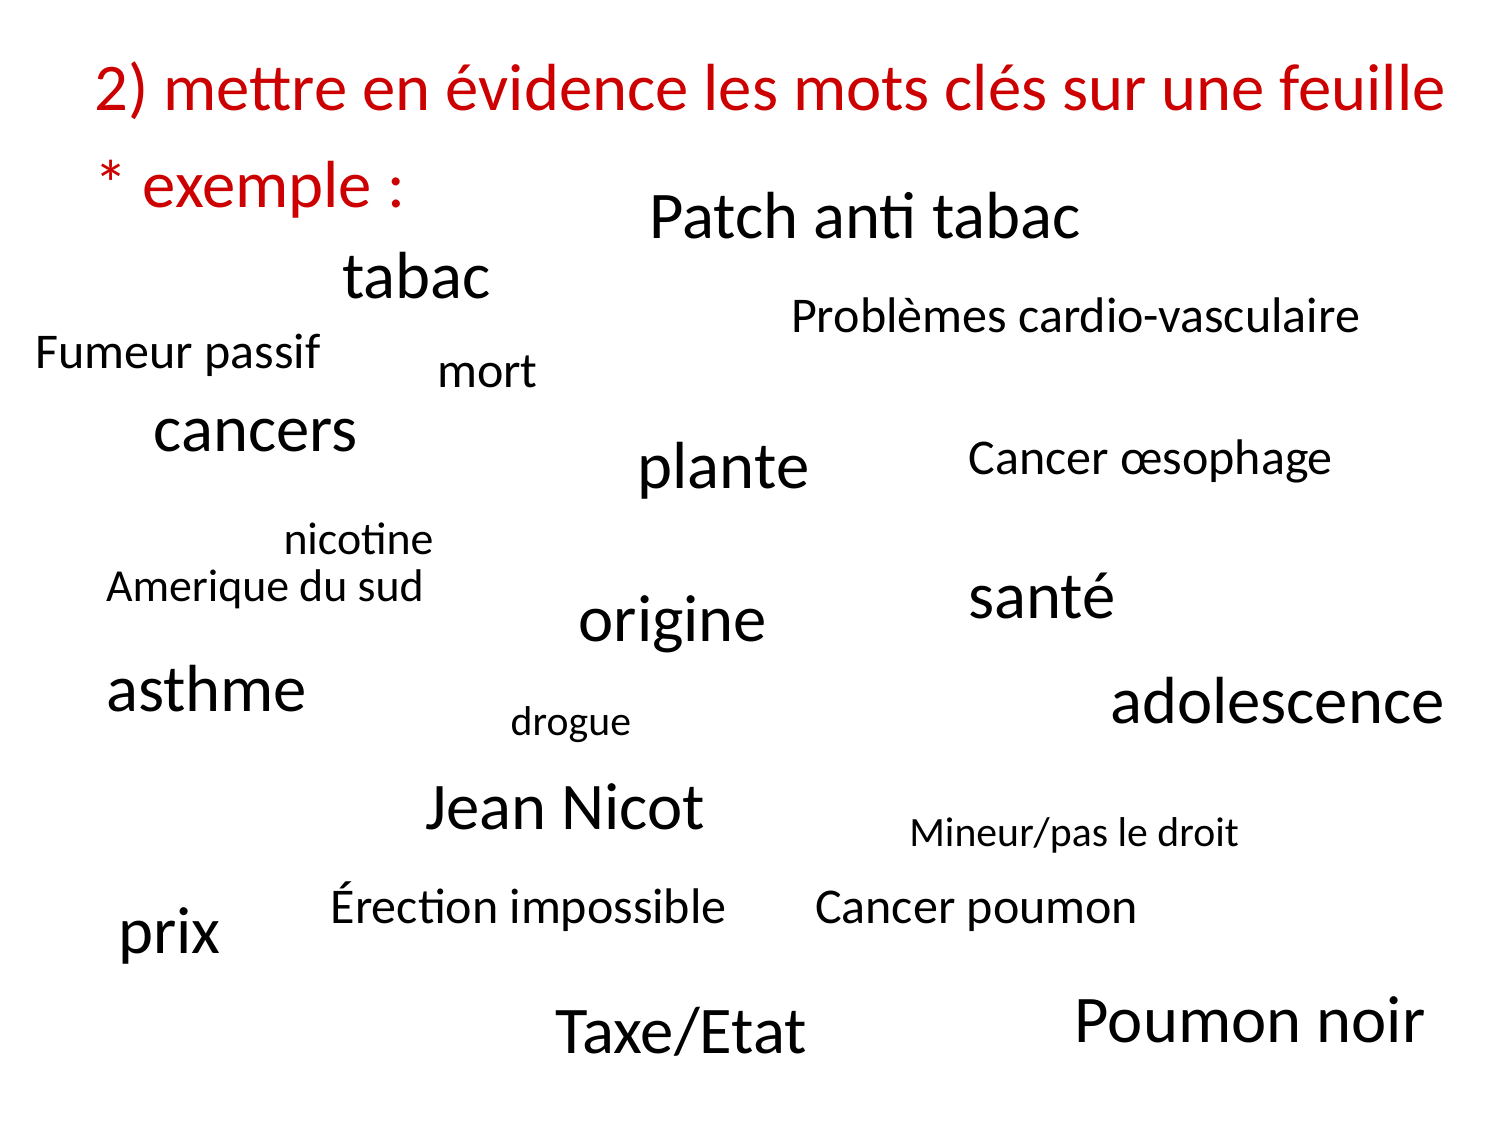

# 2) mettre en évidence les mots clés sur une feuille
* exemple :
Patch anti tabac
tabac
Problèmes cardio-vasculaire
Fumeur passif
mort
cancers
Cancer œsophage
plante
nicotine
Amerique du sud
santé
origine
asthme
adolescence
drogue
Jean Nicot
Mineur/pas le droit
Érection impossible
Cancer poumon
prix
Poumon noir
Taxe/Etat